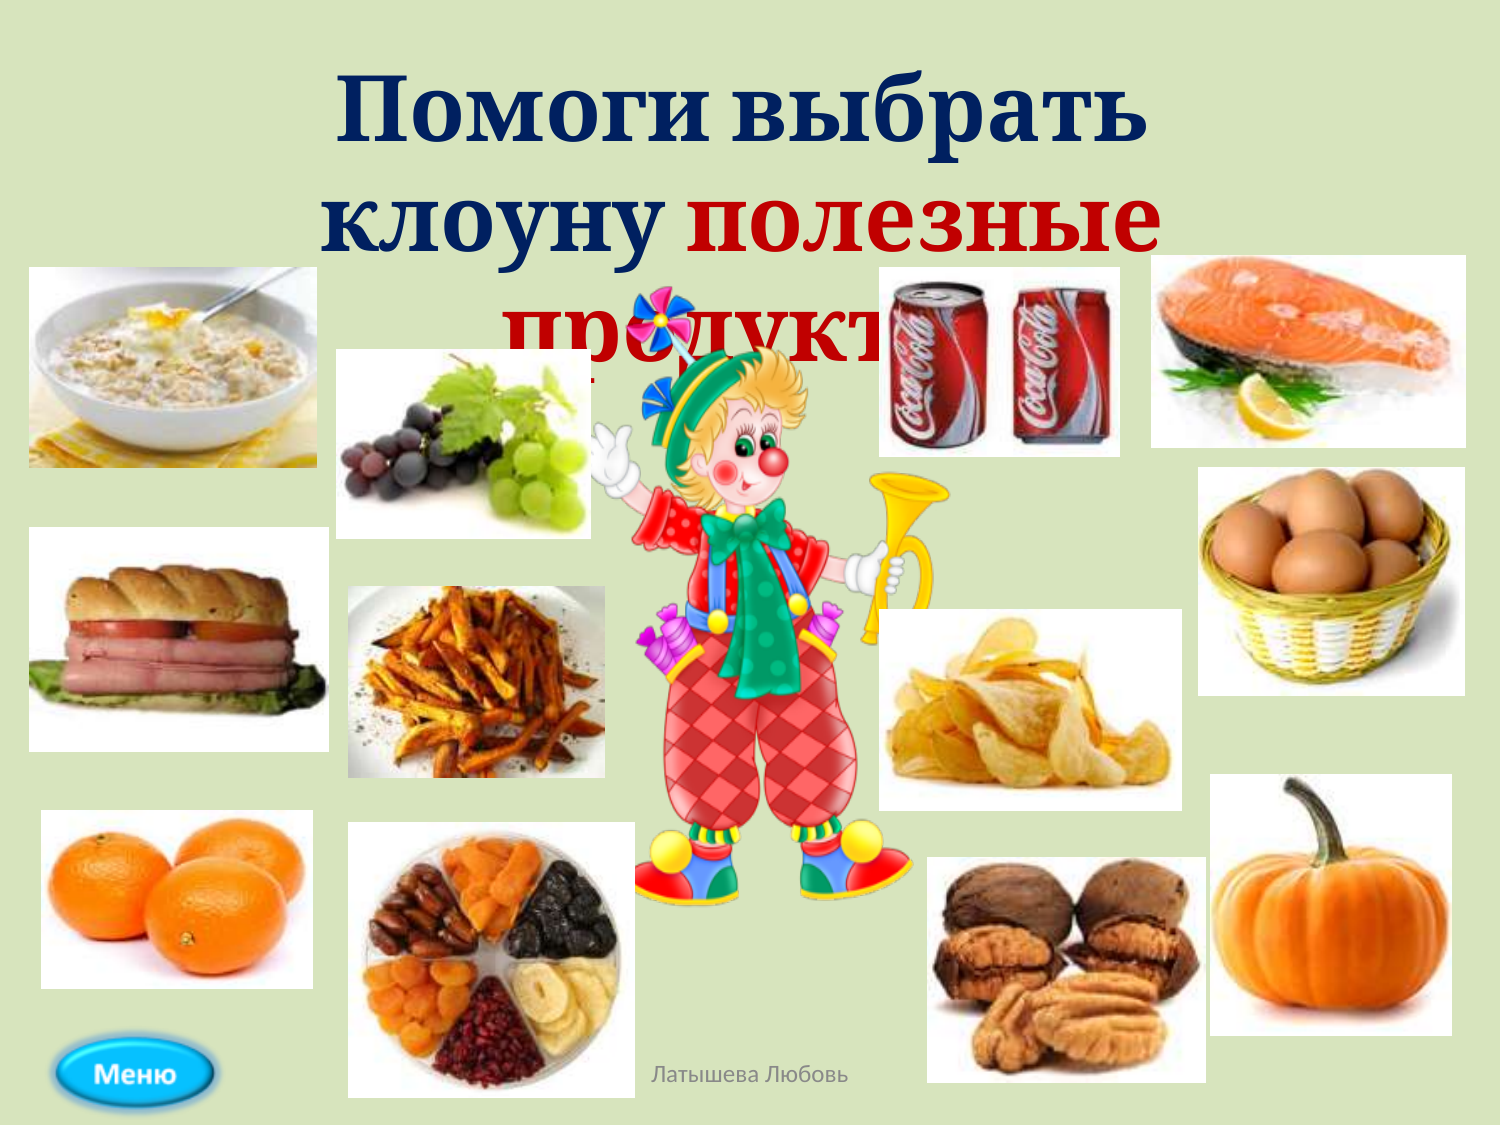

Помоги выбрать клоуну полезные продукты
Латышева Любовь